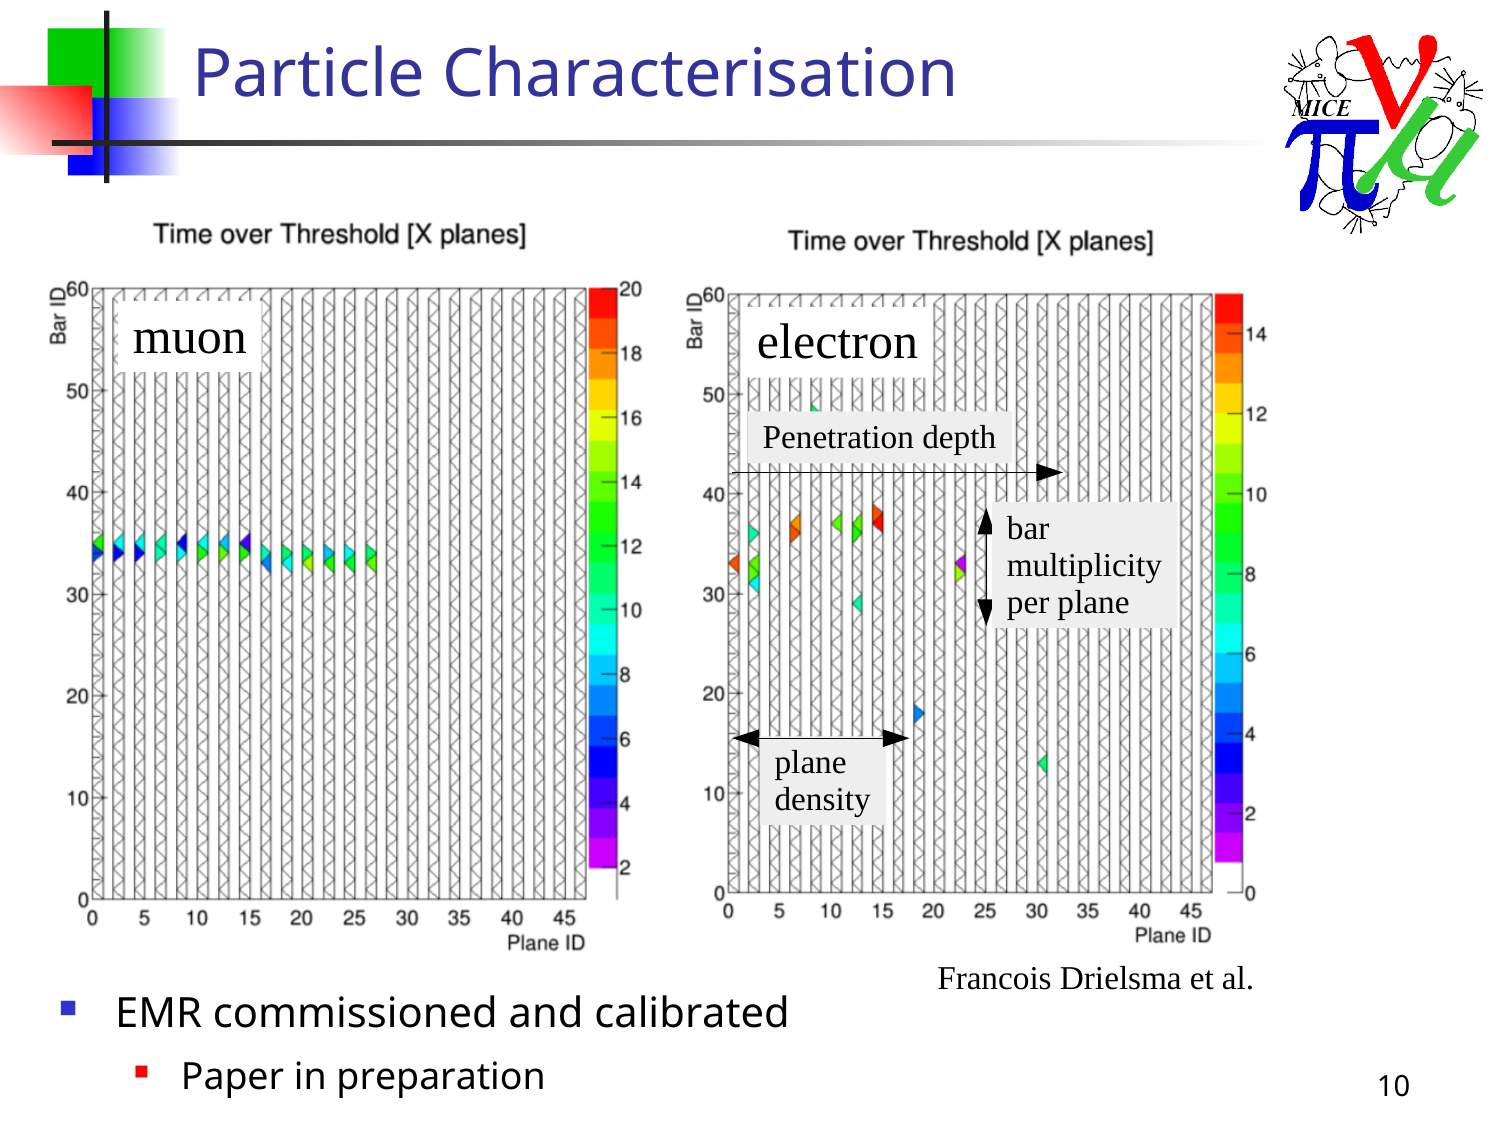

# Particle Characterisation
muon
electron
Penetration depth
bar
multiplicity
per plane
plane
density
Francois Drielsma et al.
EMR commissioned and calibrated
Paper in preparation
10